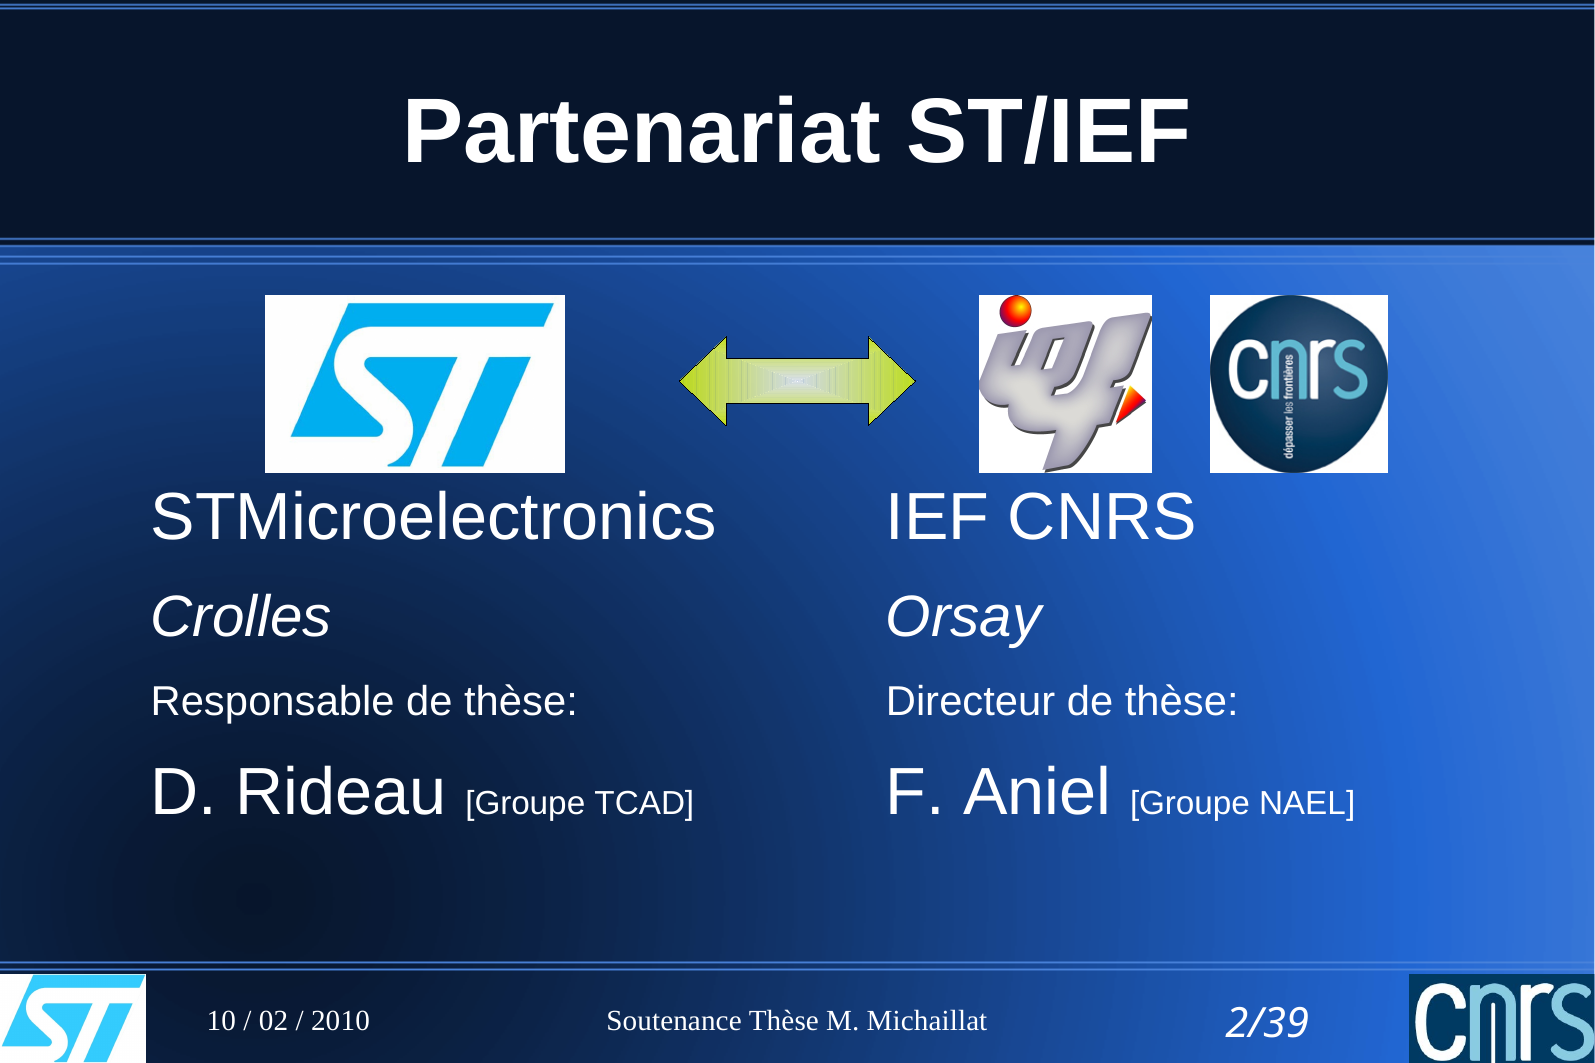

# Partenariat ST/IEF
STMicroelectronics
Crolles
Responsable de thèse:
D. Rideau [Groupe TCAD]
IEF CNRS
Orsay
Directeur de thèse:
F. Aniel [Groupe NAEL]